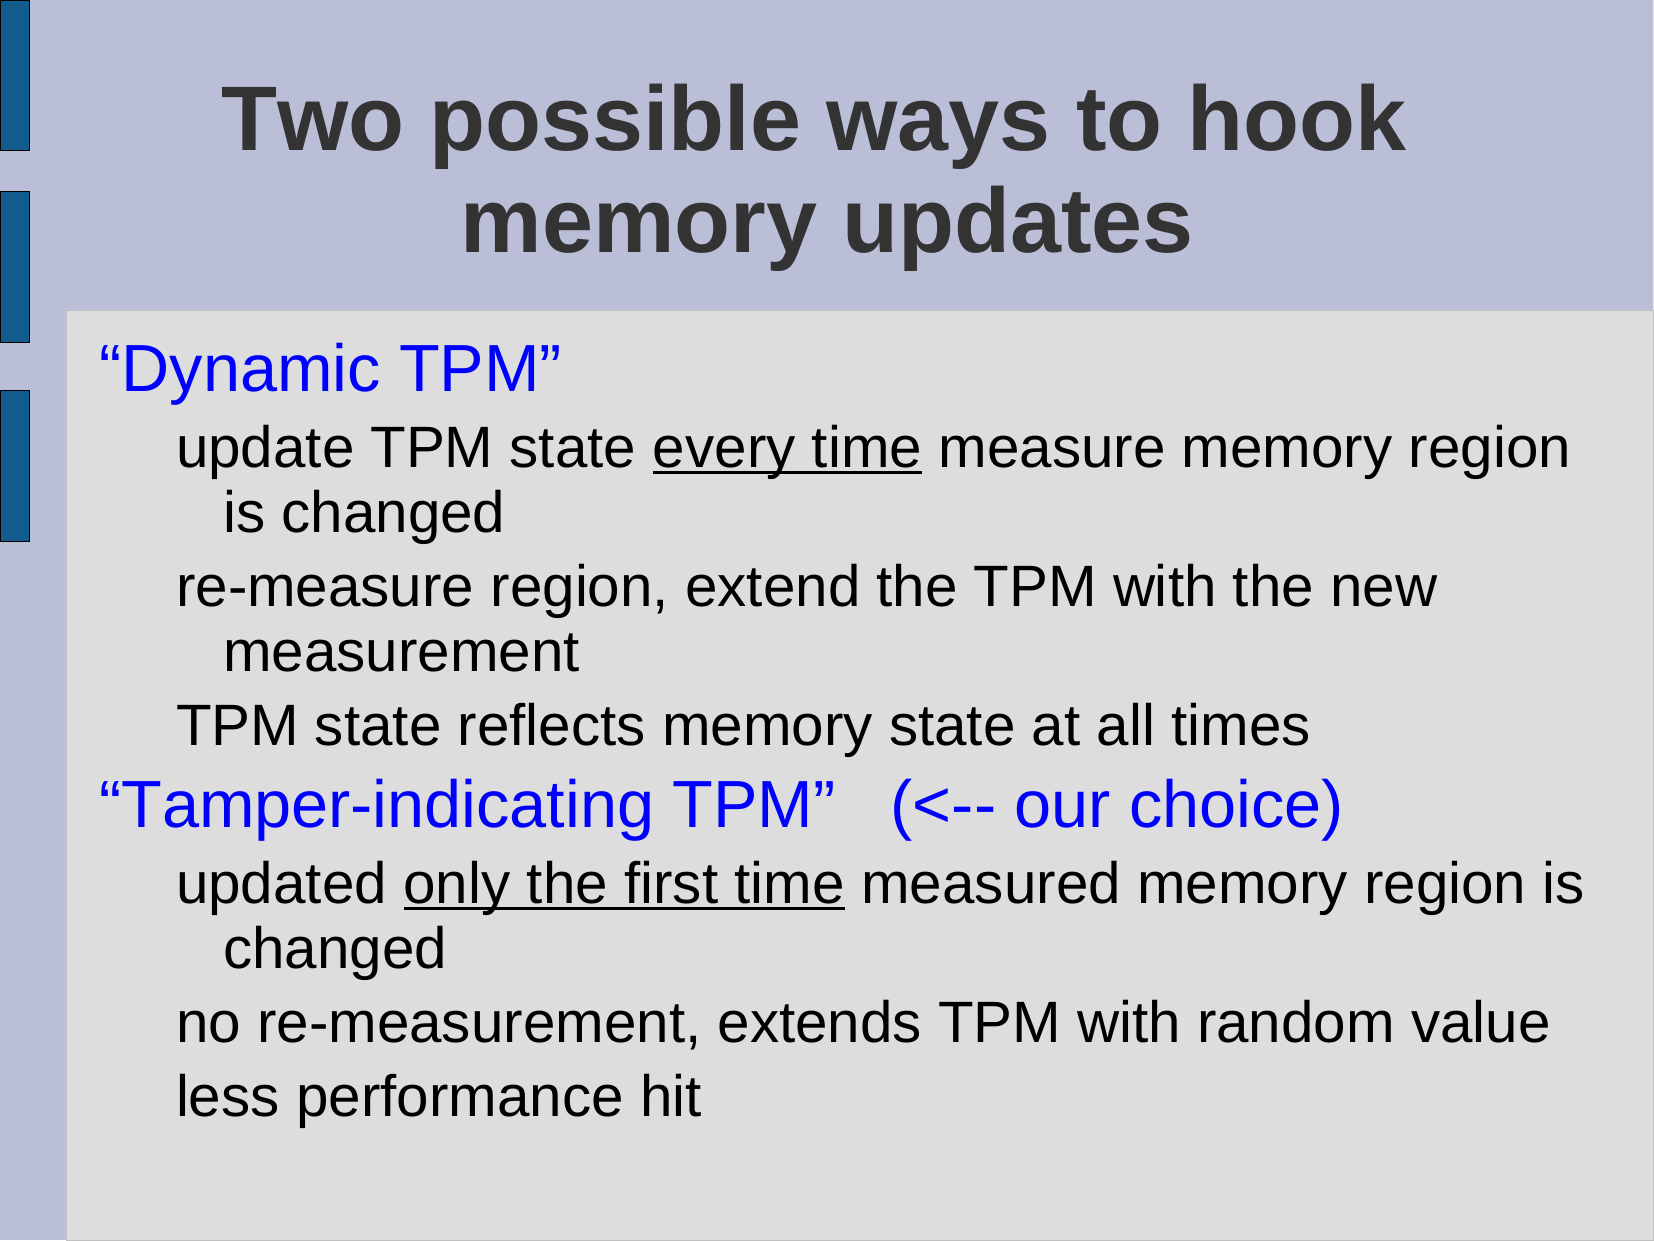

# Two possible ways to hook memory updates
“Dynamic TPM”
update TPM state every time measure memory region is changed
re-measure region, extend the TPM with the new measurement
TPM state reflects memory state at all times
“Tamper-indicating TPM” (<-- our choice)
updated only the first time measured memory region is changed
no re-measurement, extends TPM with random value
less performance hit